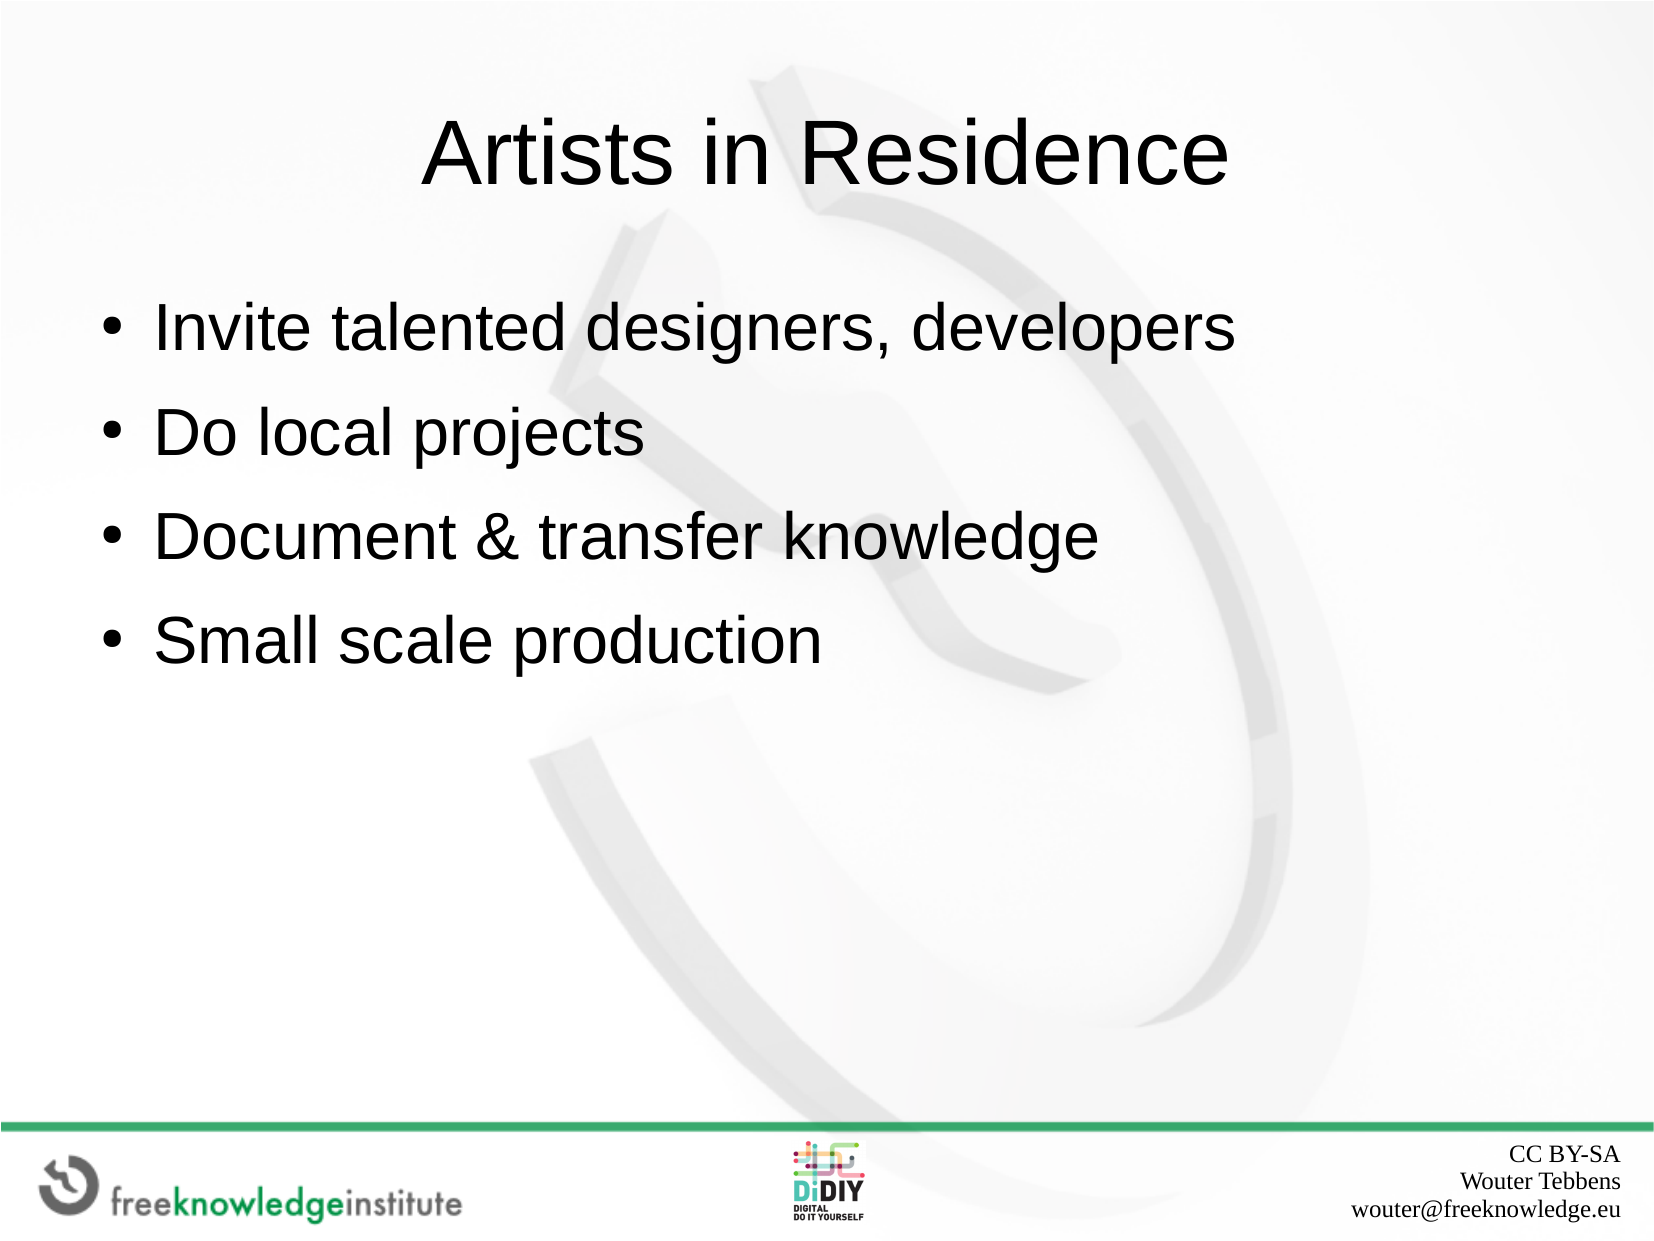

# Artists in Residence
Invite talented designers, developers
Do local projects
Document & transfer knowledge
Small scale production